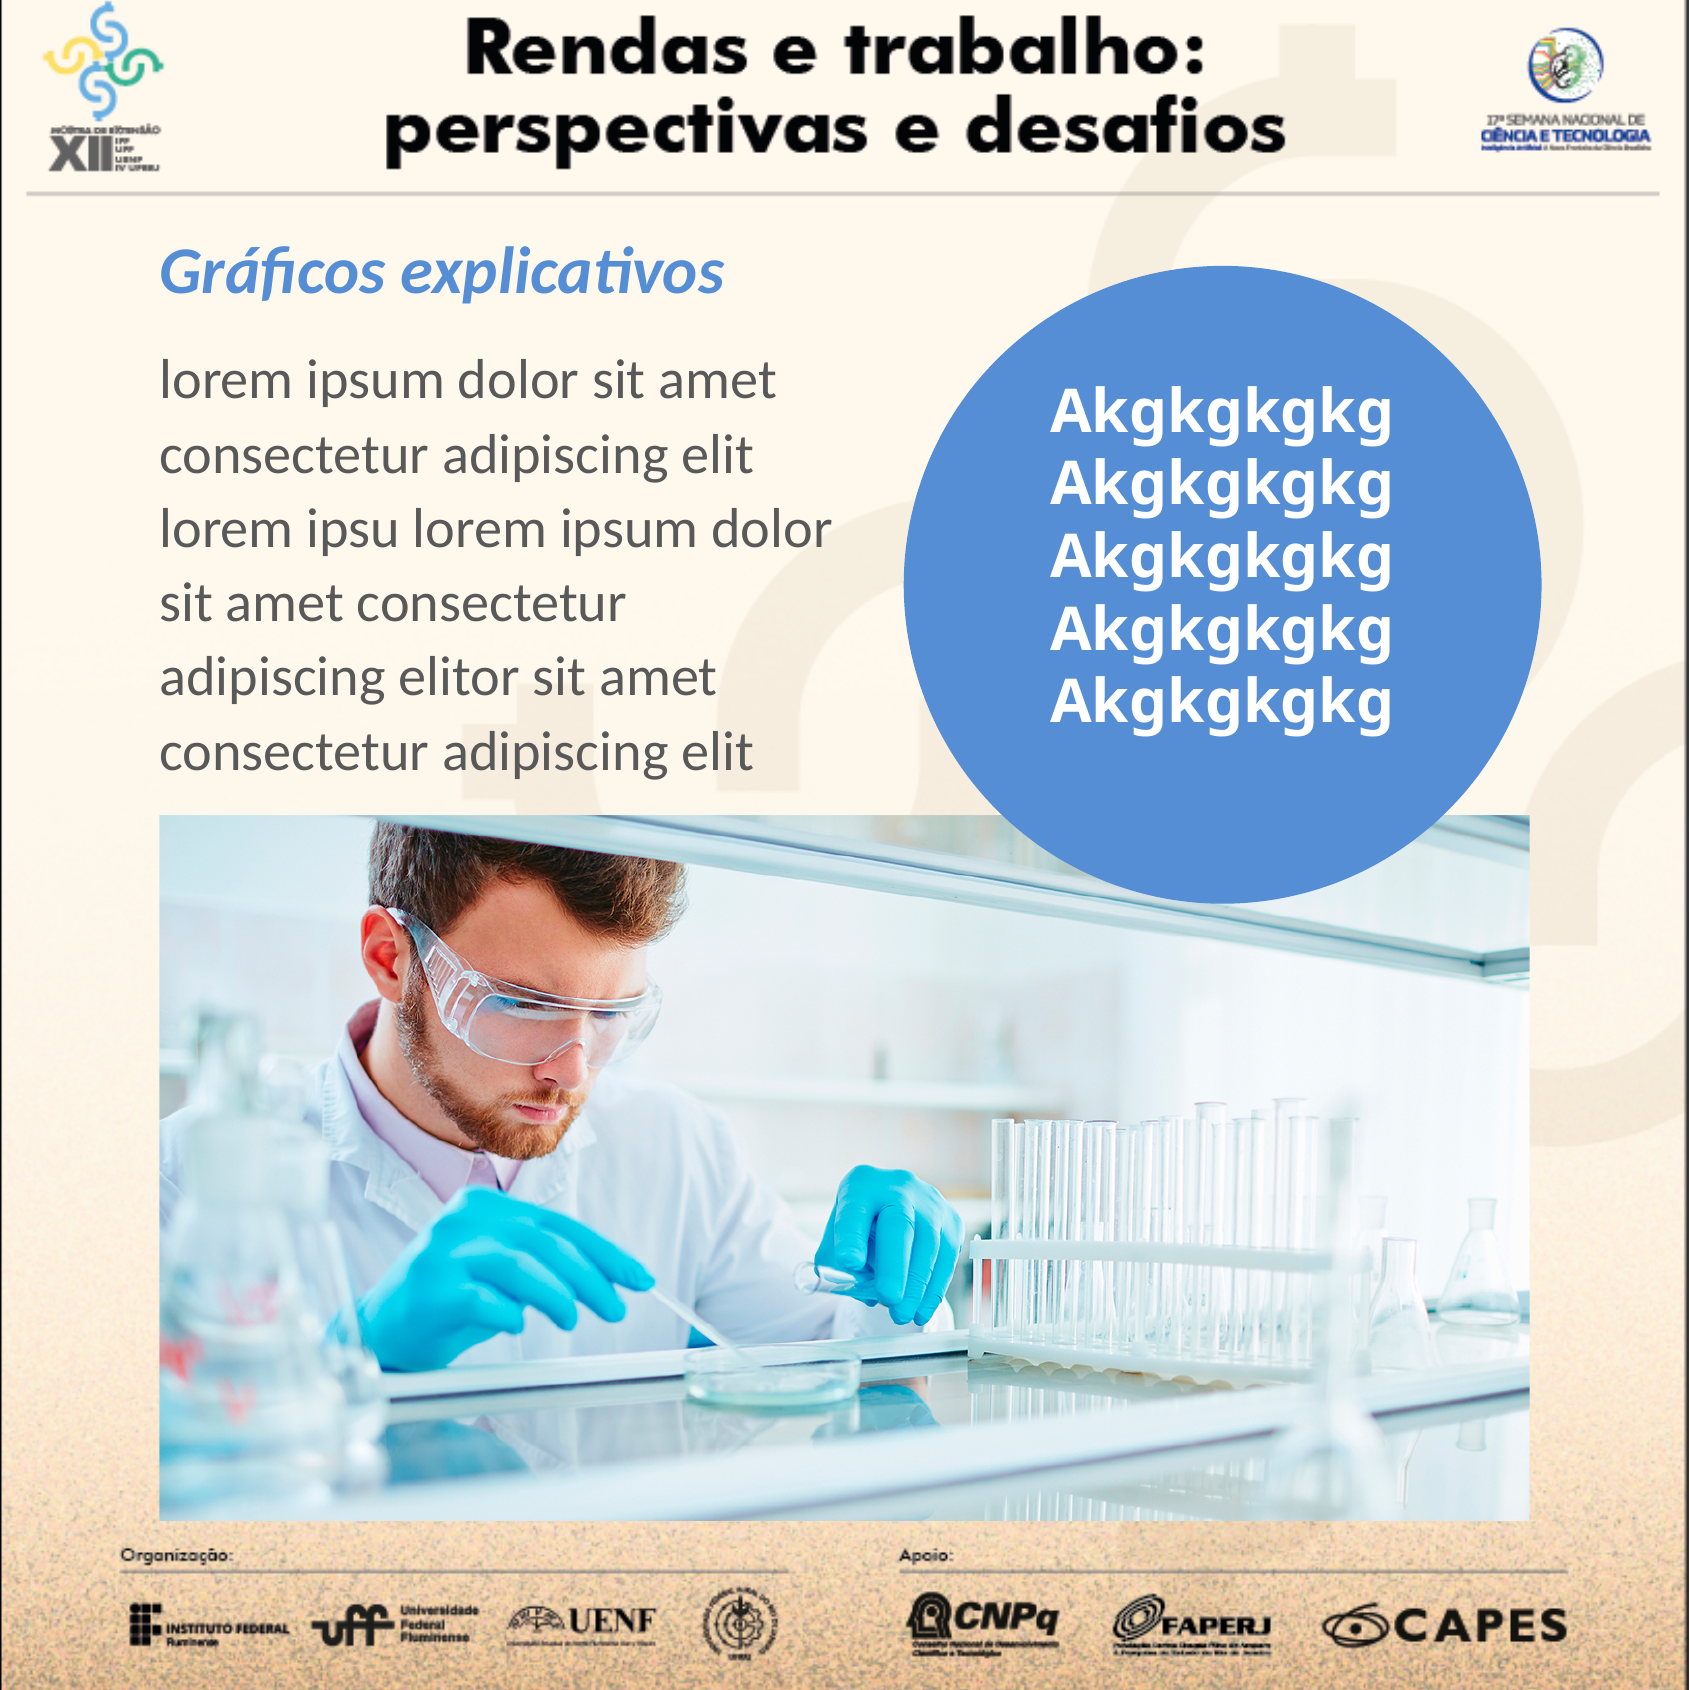

# Gráficos explicativos
lorem ipsum dolor sit amet consectetur adipiscing elit lorem ipsu lorem ipsum dolor sit amet consectetur adipiscing elitor sit amet consectetur adipiscing elit
Akgkgkgkg
Akgkgkgkg
Akgkgkgkg
Akgkgkgkg
Akgkgkgkg